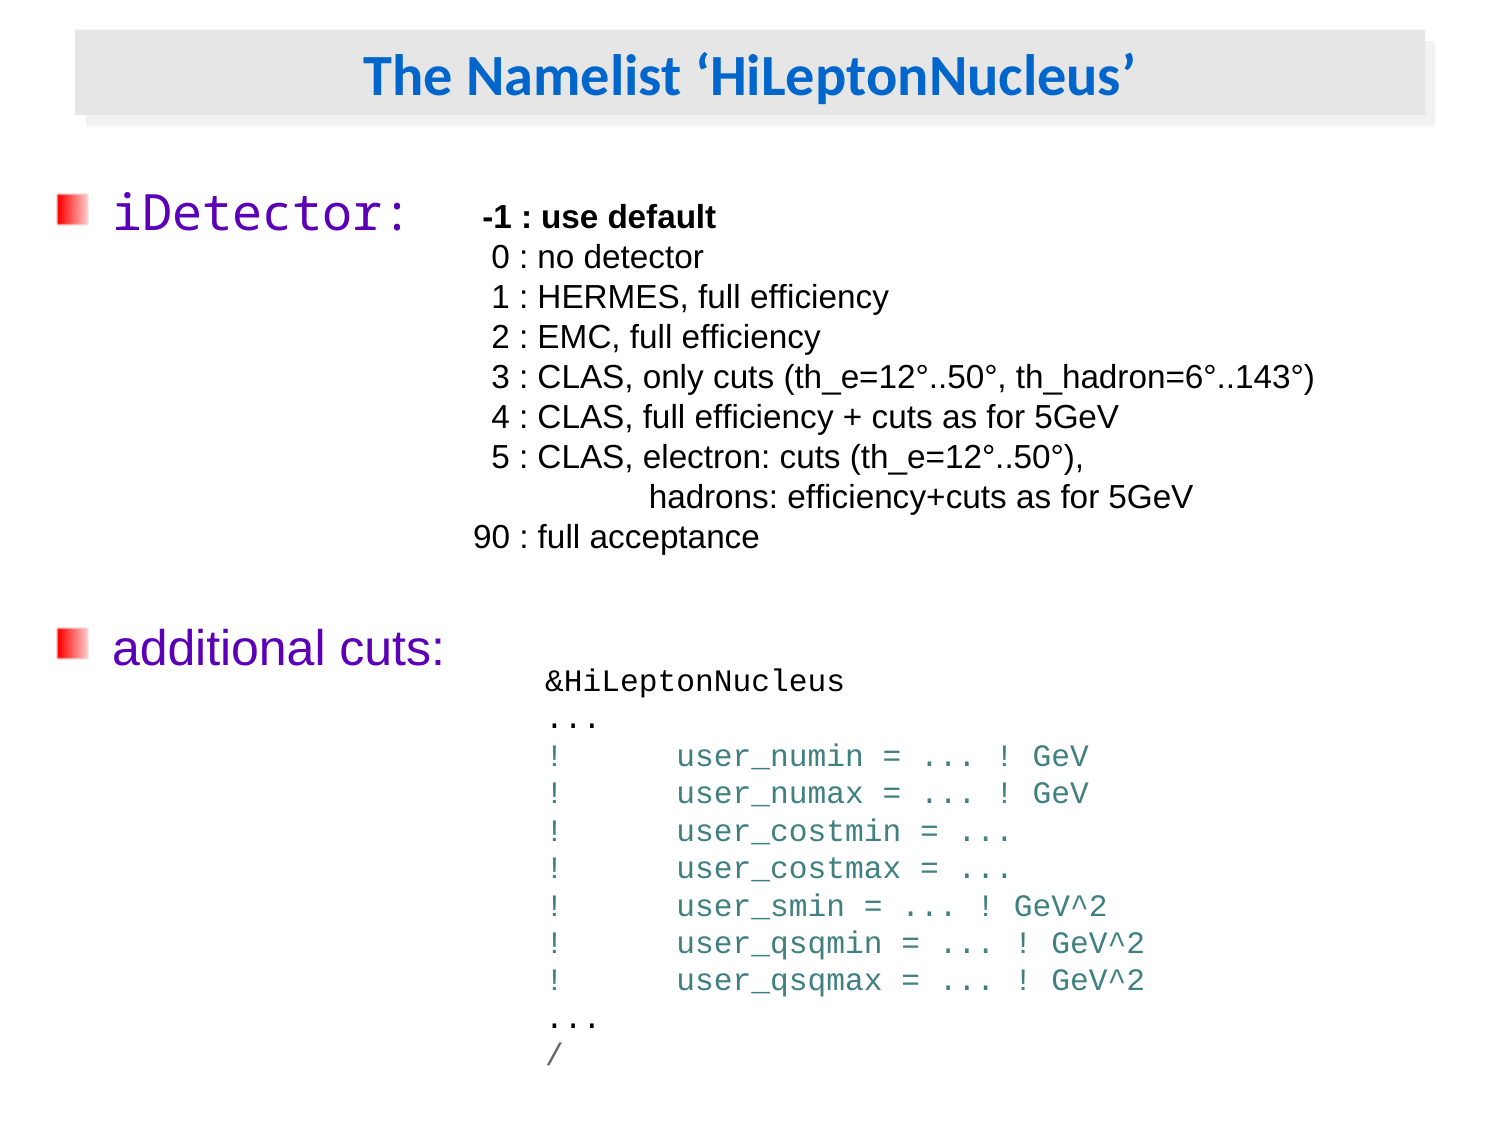

# The Namelist ‘HiLeptonNucleus’
iDetector:
additional cuts:
 -1 : use default
 0 : no detector
 1 : HERMES, full efficiency
 2 : EMC, full efficiency
 3 : CLAS, only cuts (th_e=12°..50°, th_hadron=6°..143°)
 4 : CLAS, full efficiency + cuts as for 5GeV
 5 : CLAS, electron: cuts (th_e=12°..50°),
 hadrons: efficiency+cuts as for 5GeV
90 : full acceptance
&HiLeptonNucleus
...
! user_numin = ... ! GeV
! user_numax = ... ! GeV
! user_costmin = ...
! user_costmax = ...
! user_smin = ... ! GeV^2
! user_qsqmin = ... ! GeV^2
! user_qsqmax = ... ! GeV^2
...
/